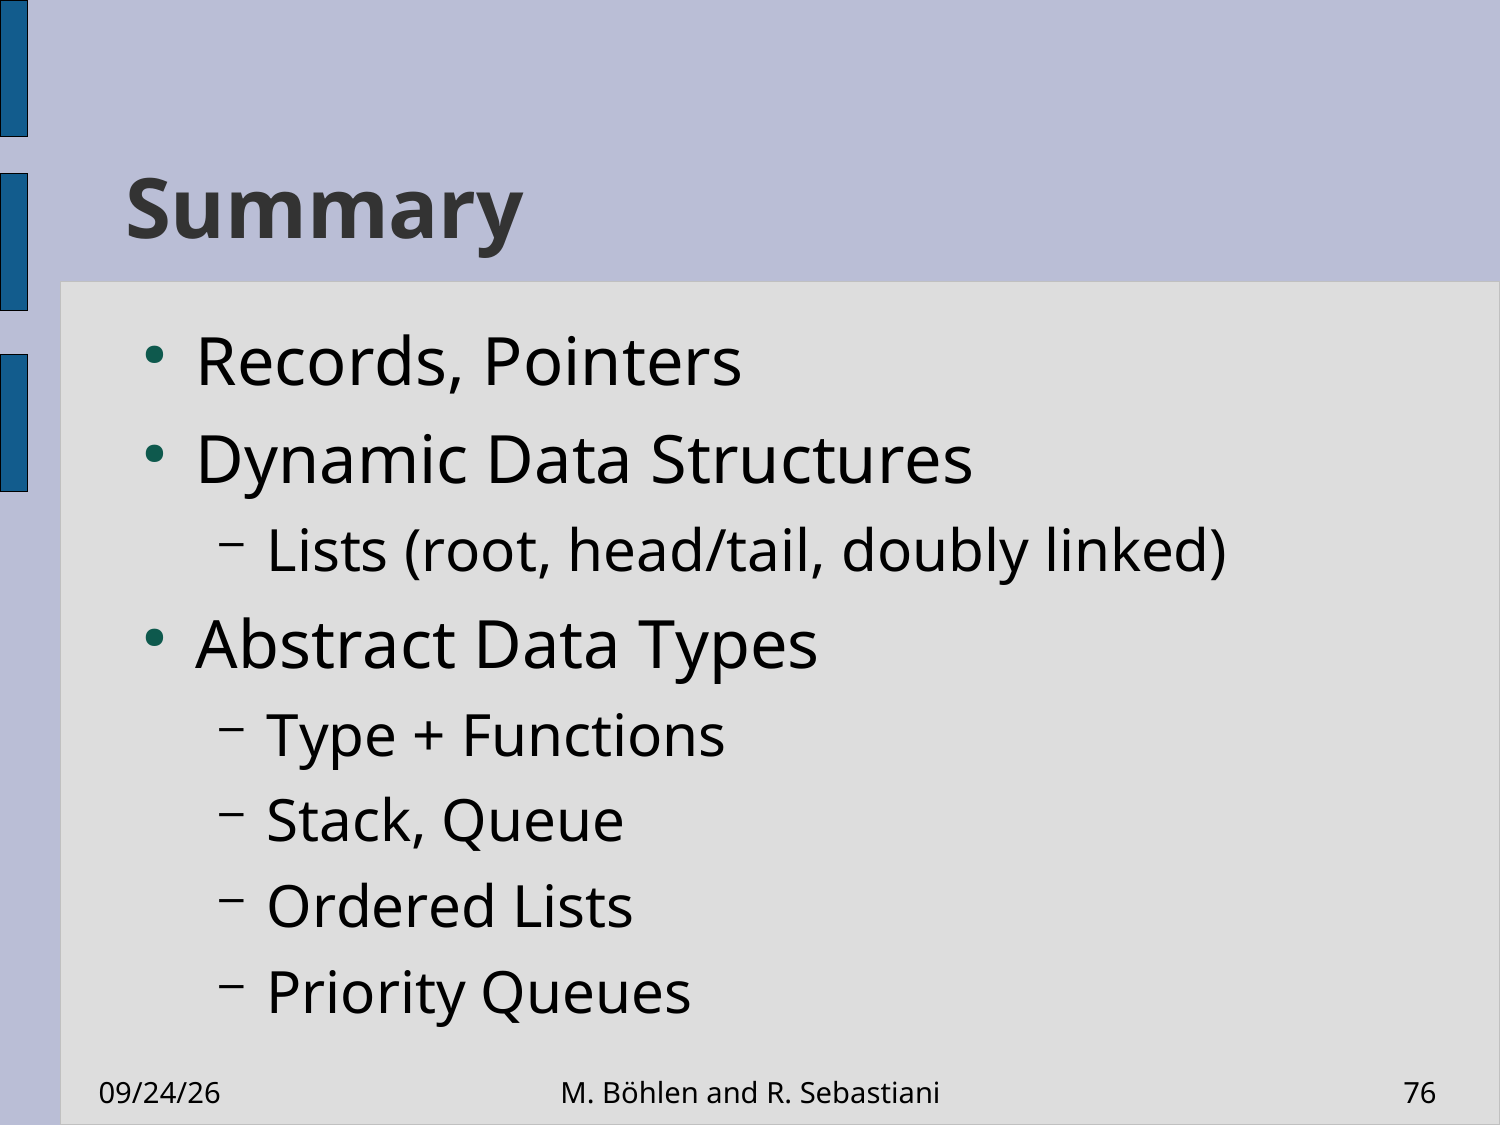

# Summary
Records, Pointers
Dynamic Data Structures
Lists (root, head/tail, doubly linked)
Abstract Data Types
Type + Functions
Stack, Queue
Ordered Lists
Priority Queues
M. Böhlen and R. Sebastiani
76